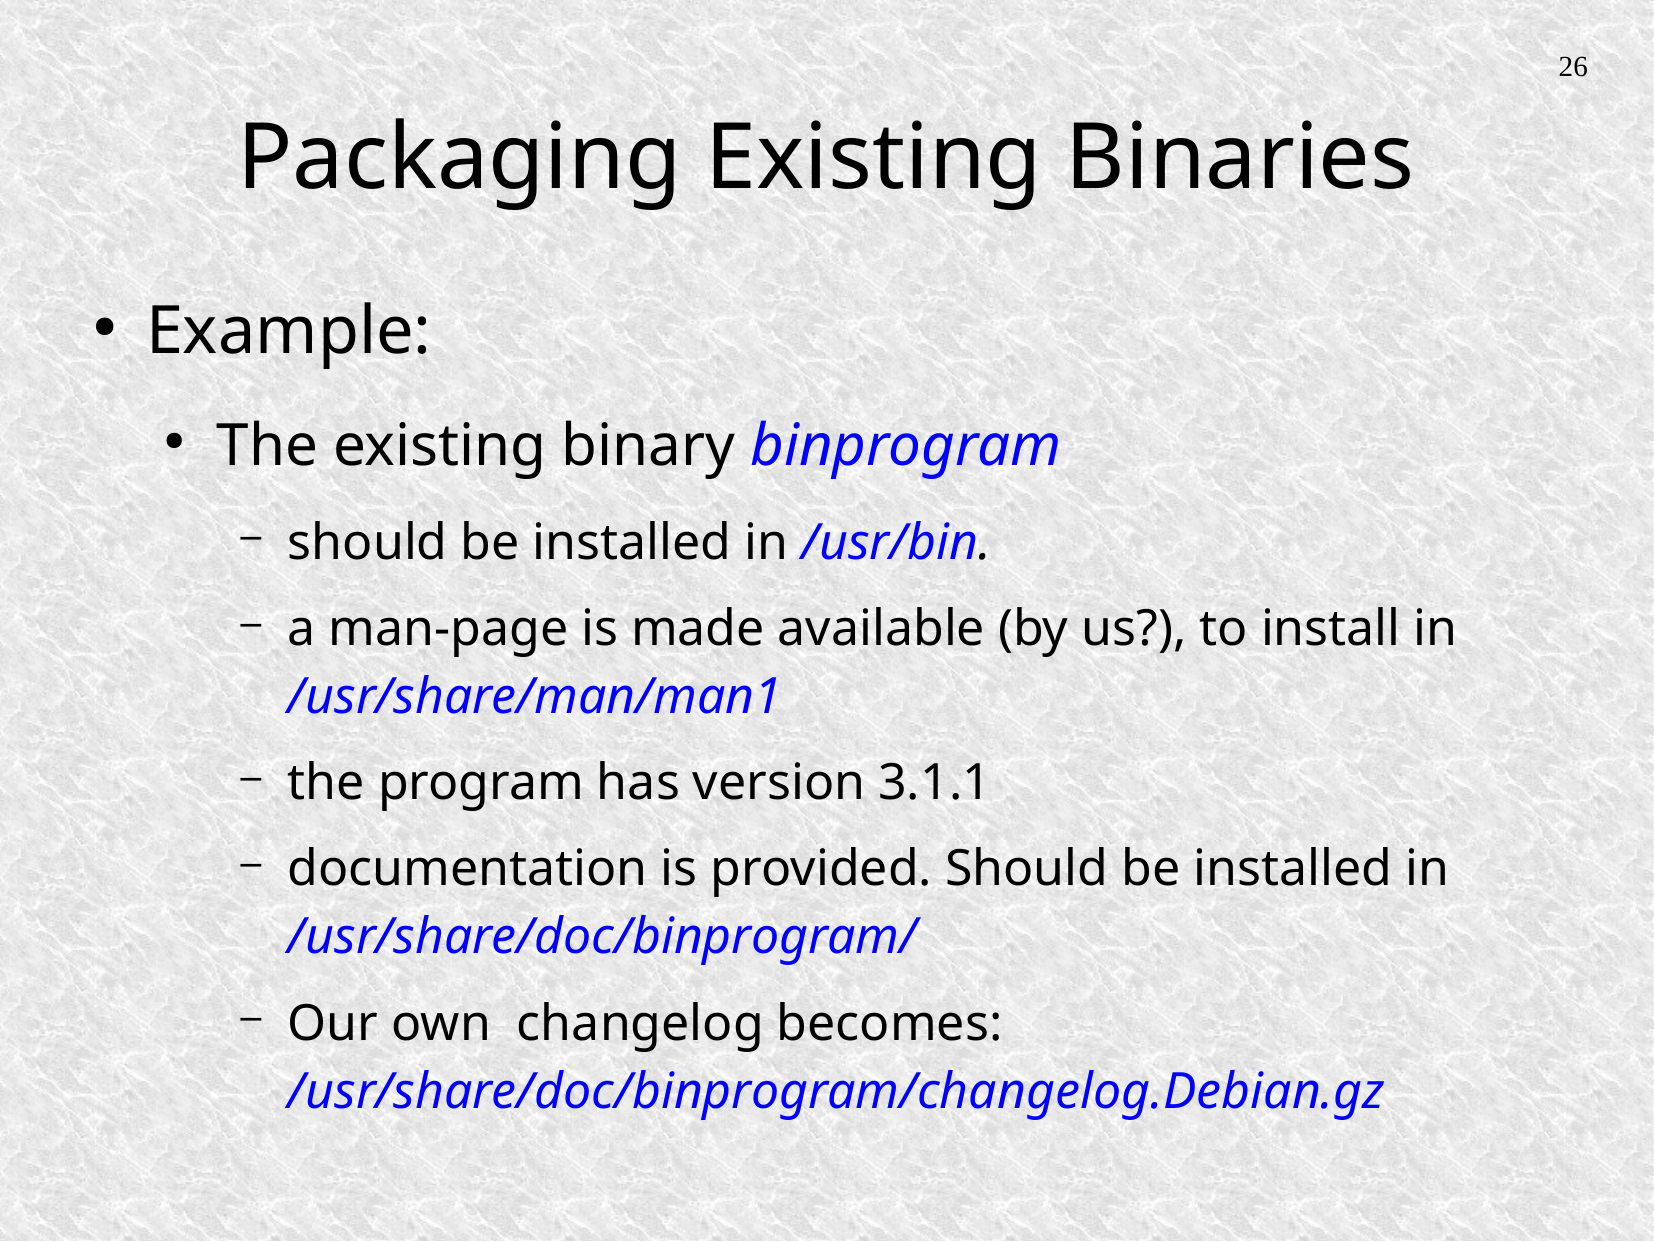

26
# Packaging Existing Binaries
Example:
The existing binary binprogram
should be installed in /usr/bin.
a man-page is made available (by us?), to install in /usr/share/man/man1
the program has version 3.1.1
documentation is provided. Should be installed in /usr/share/doc/binprogram/
Our own changelog becomes:
/usr/share/doc/binprogram/changelog.Debian.gz